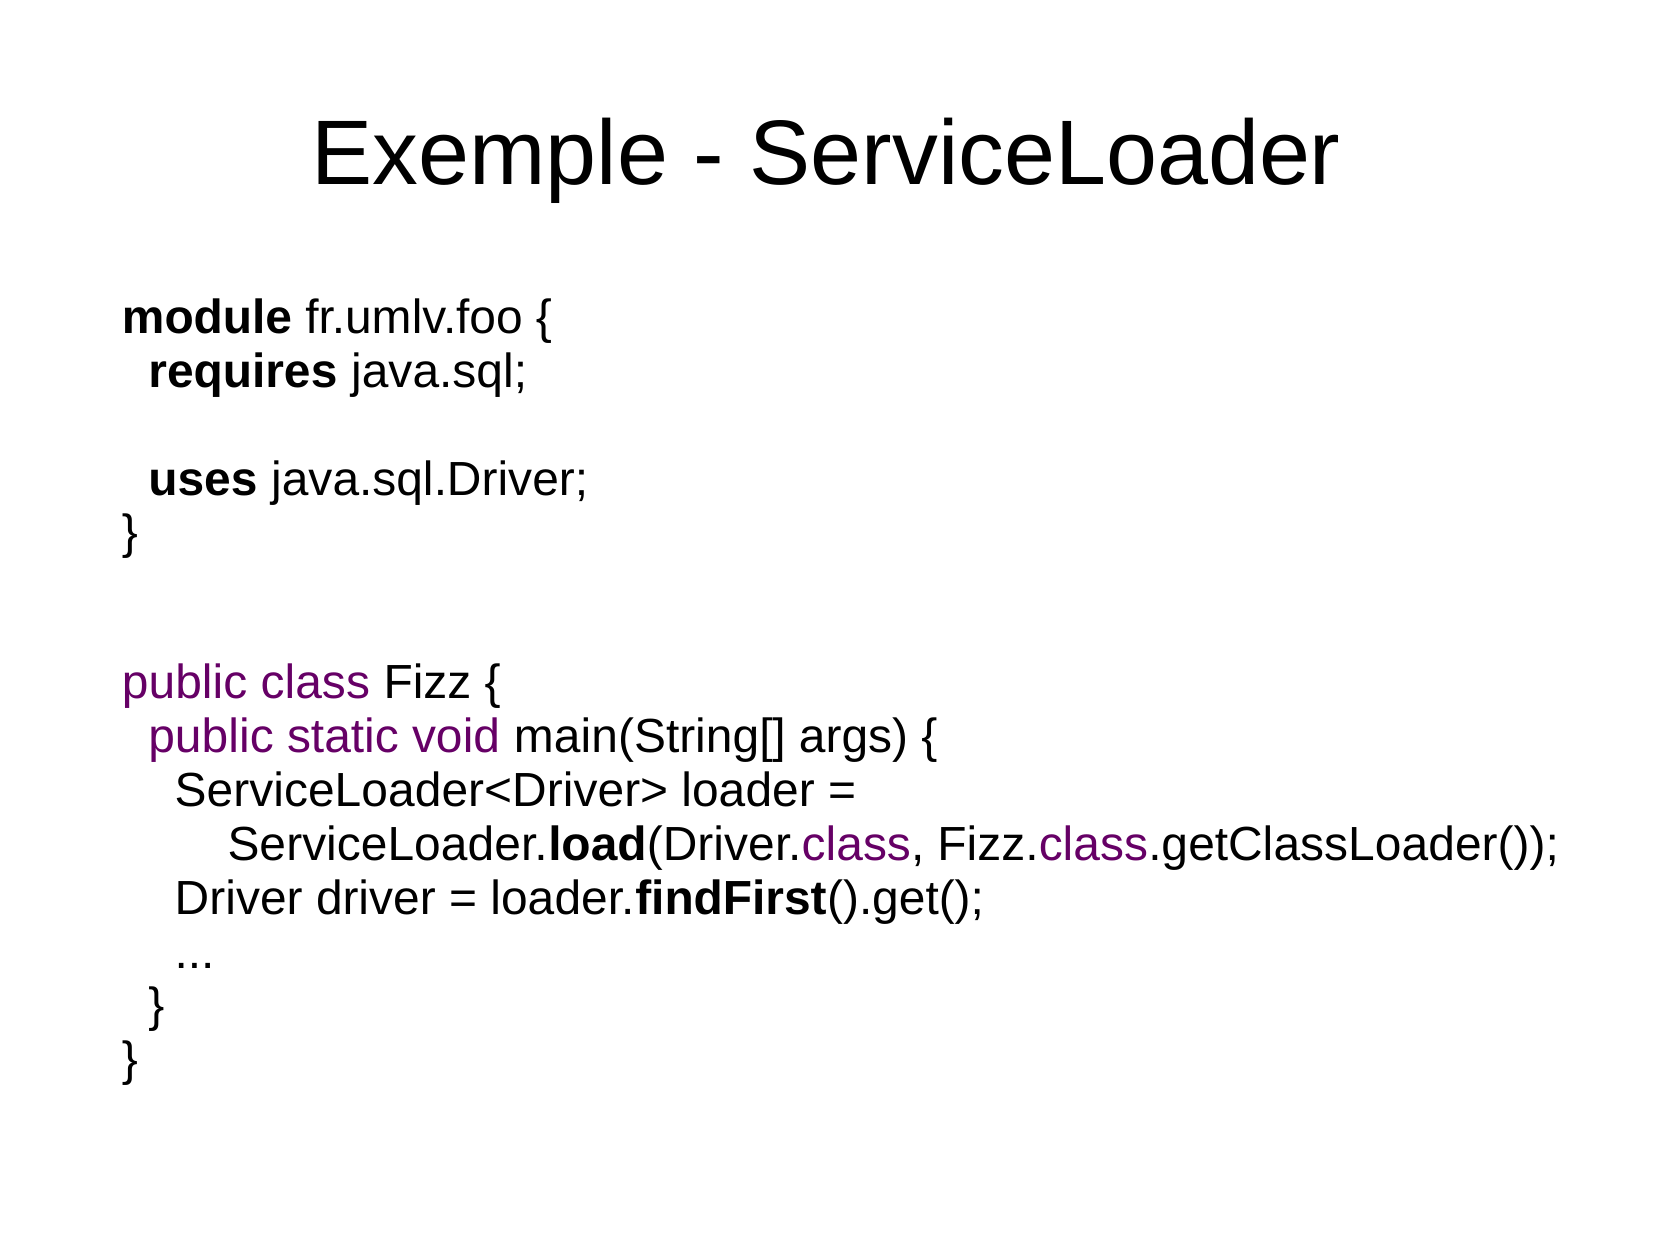

# Exemple - ServiceLoader
module fr.umlv.foo {
 requires java.sql;
 uses java.sql.Driver;
}
public class Fizz {
 public static void main(String[] args) {
 ServiceLoader<Driver> loader =
 ServiceLoader.load(Driver.class, Fizz.class.getClassLoader());
 Driver driver = loader.findFirst().get();
 ...
 }
}